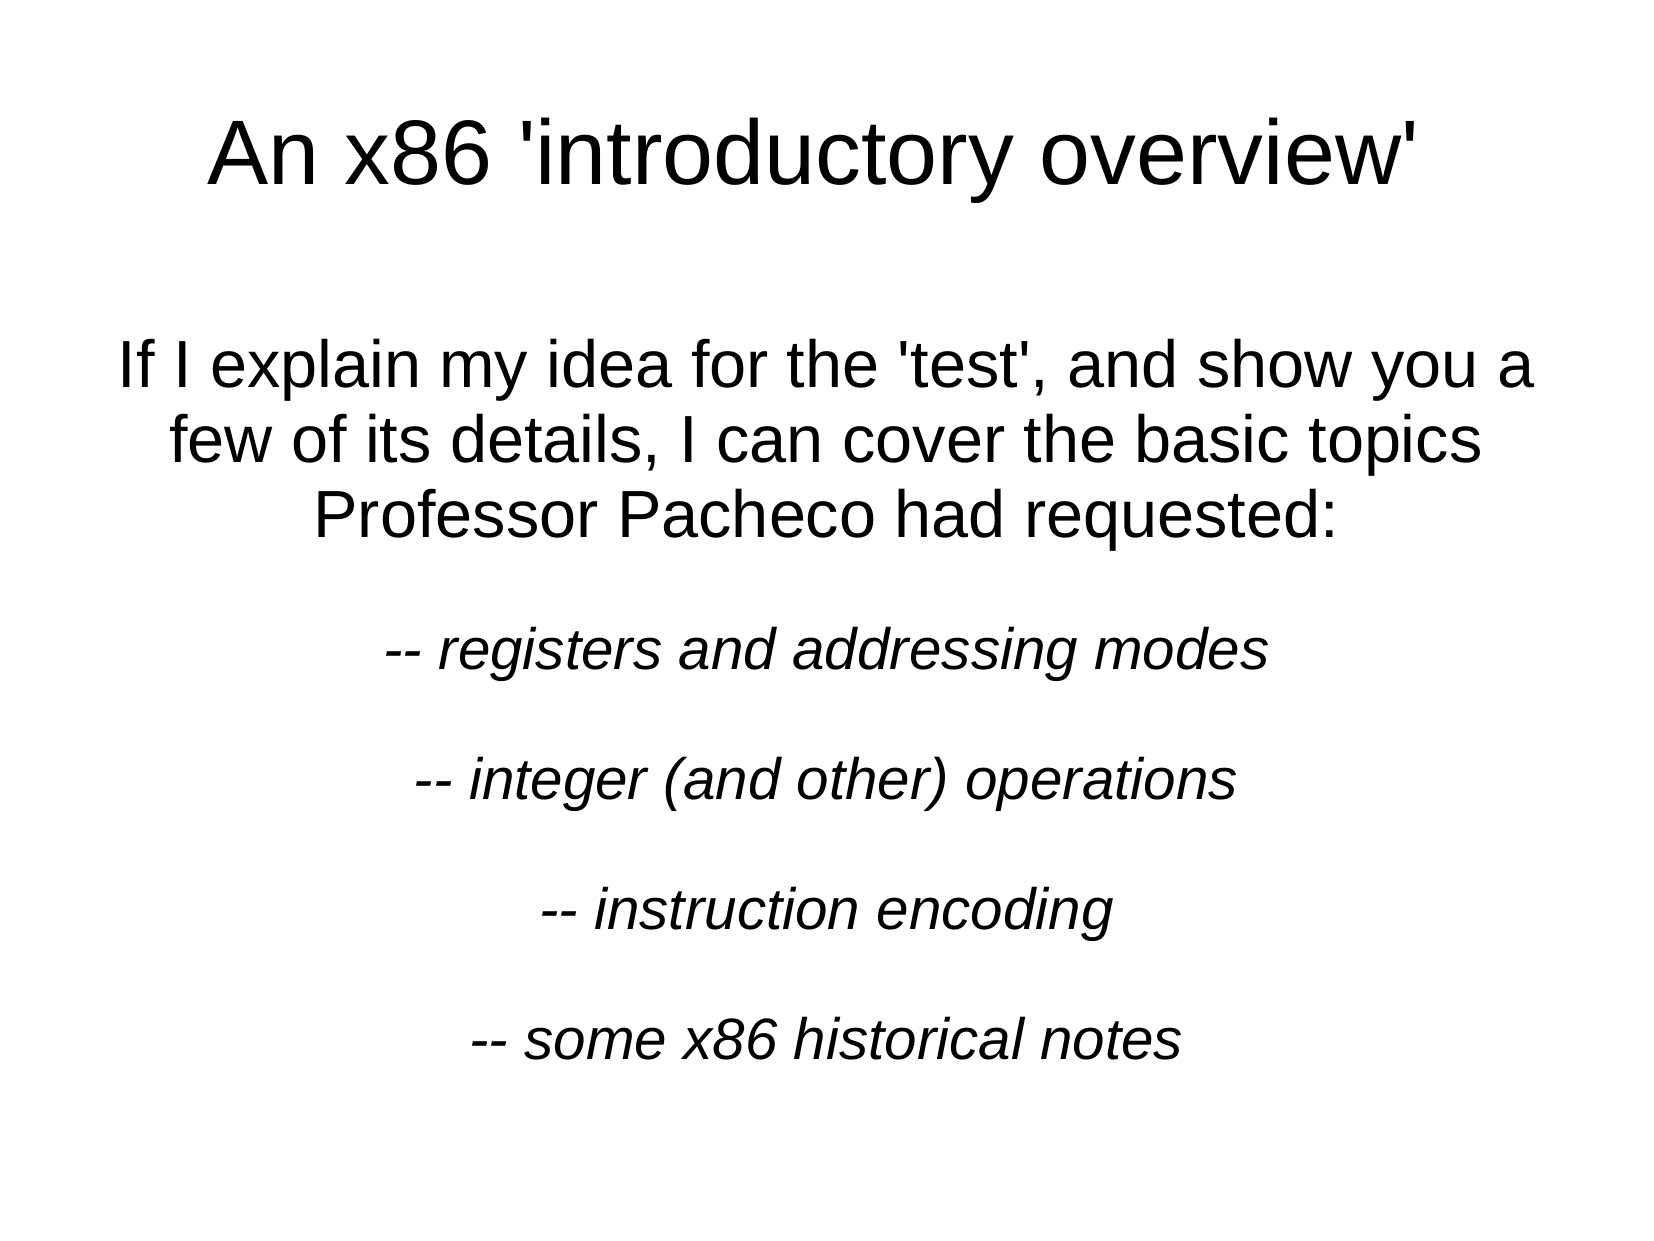

# An x86 'introductory overview'
If I explain my idea for the 'test', and show you a few of its details, I can cover the basic topics Professor Pacheco had requested:
-- registers and addressing modes
-- integer (and other) operations
-- instruction encoding
-- some x86 historical notes